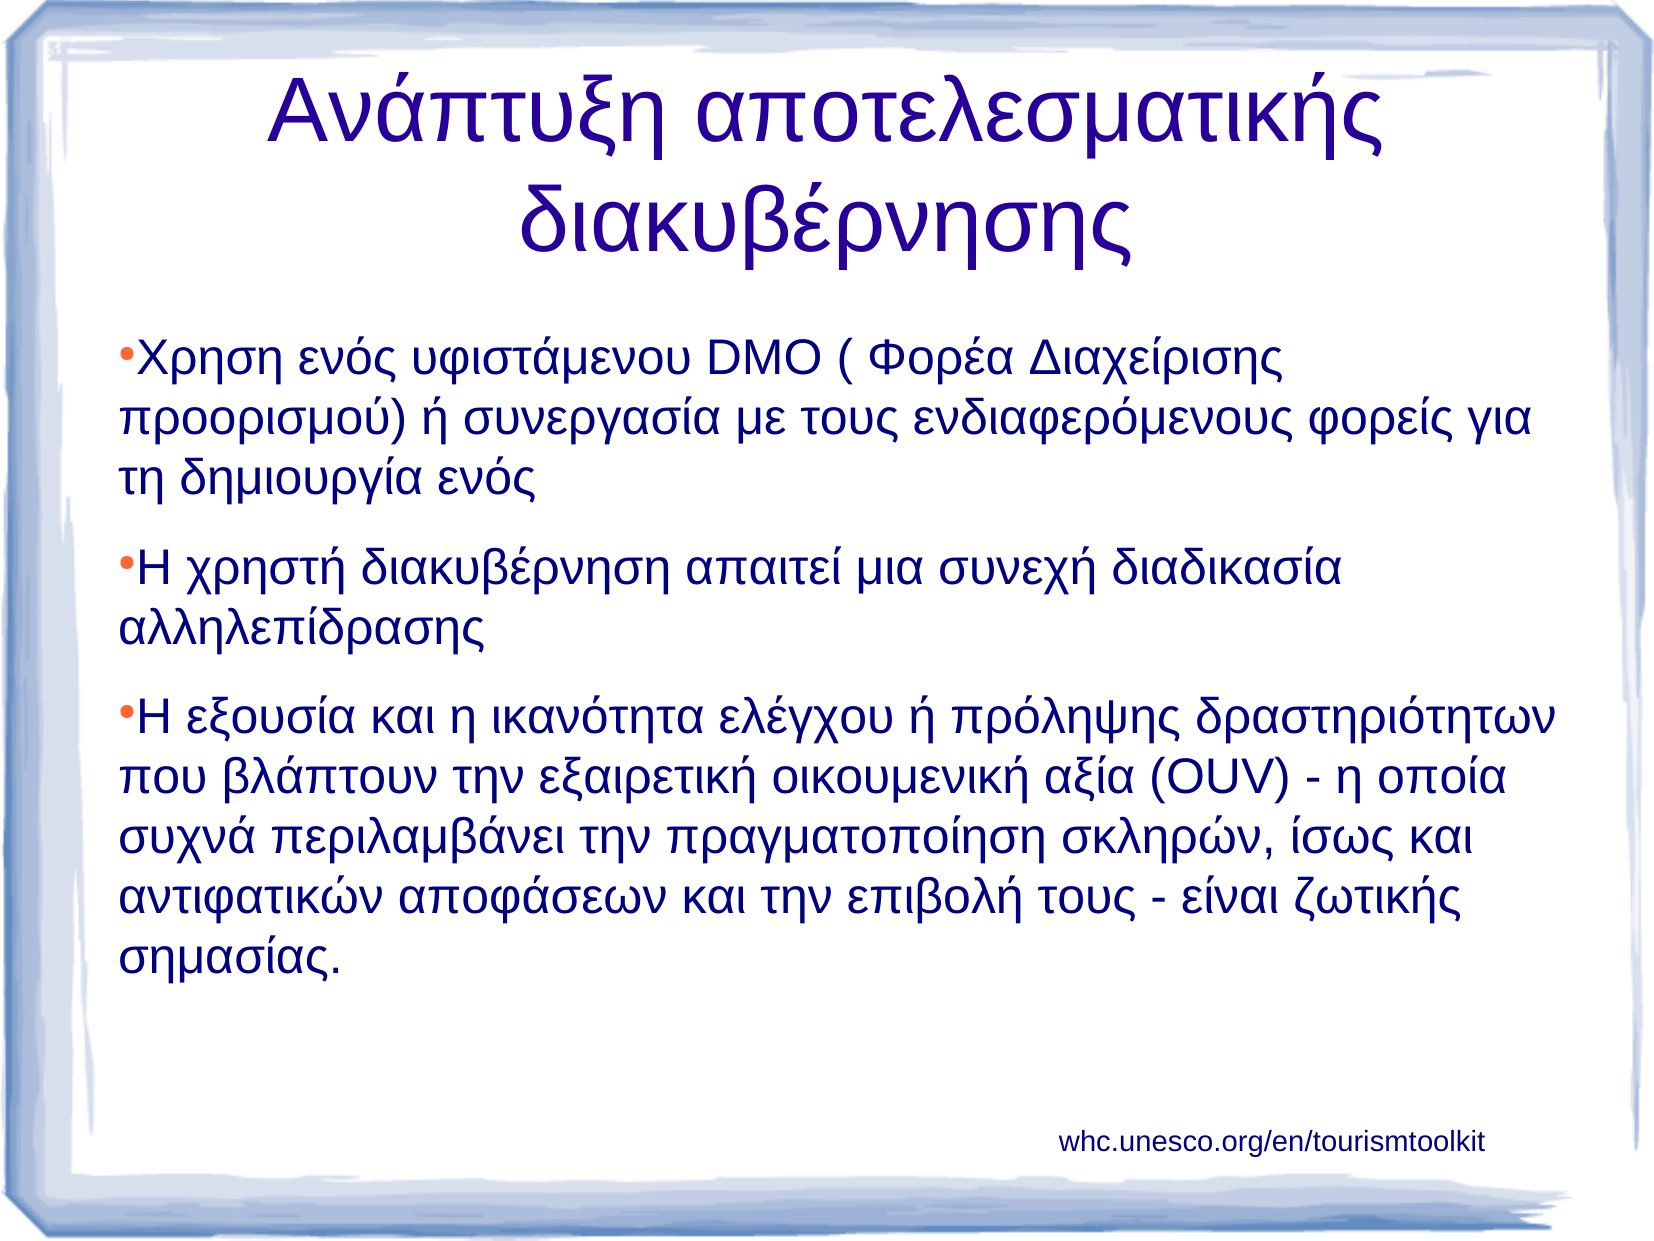

# Ανάπτυξη αποτελεσματικής διακυβέρνησης
Χρηση ενός υφιστάμενου DMO ( Φορέα Διαχείρισης προορισμού) ή συνεργασία με τους ενδιαφερόμενους φορείς για τη δημιουργία ενός
Η χρηστή διακυβέρνηση απαιτεί μια συνεχή διαδικασία αλληλεπίδρασης
Η εξουσία και η ικανότητα ελέγχου ή πρόληψης δραστηριότητων που βλάπτουν την εξαιρετική οικουμενική αξία (OUV) - η οποία συχνά περιλαμβάνει την πραγματοποίηση σκληρών, ίσως και αντιφατικών αποφάσεων και την επιβολή τους - είναι ζωτικής σημασίας.
whc.unesco.org/en/tourismtoolkit